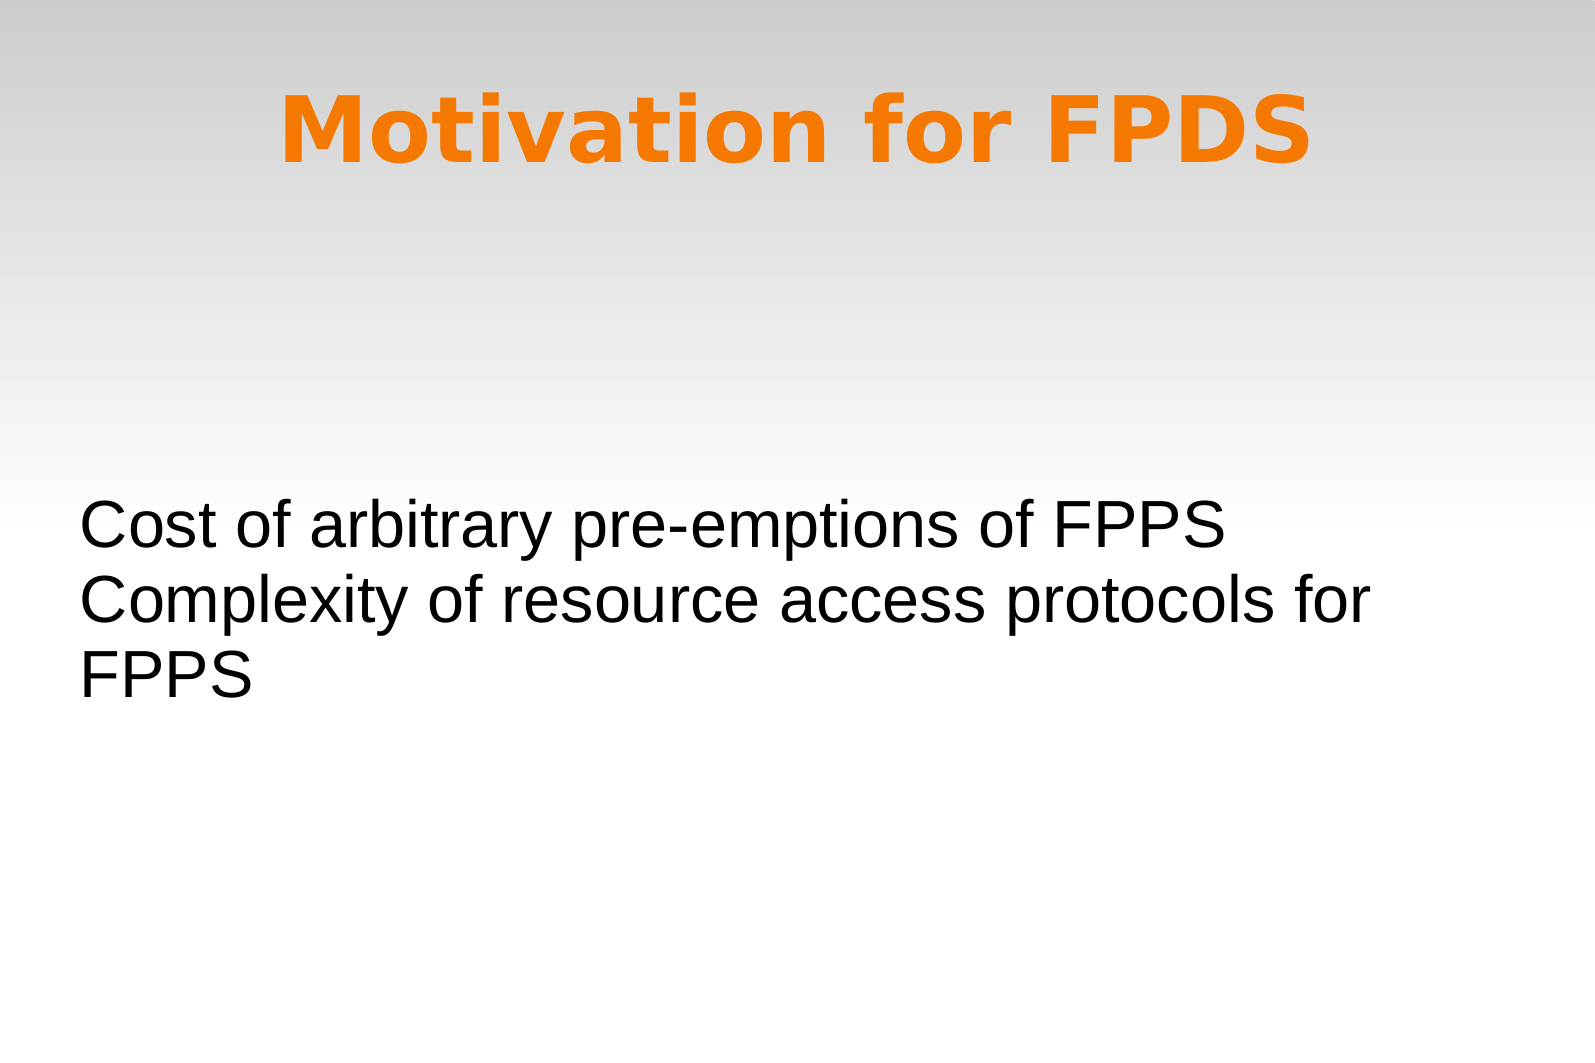

# Motivation for FPDS
Cost of arbitrary pre-emptions of FPPS
Complexity of resource access protocols for FPPS